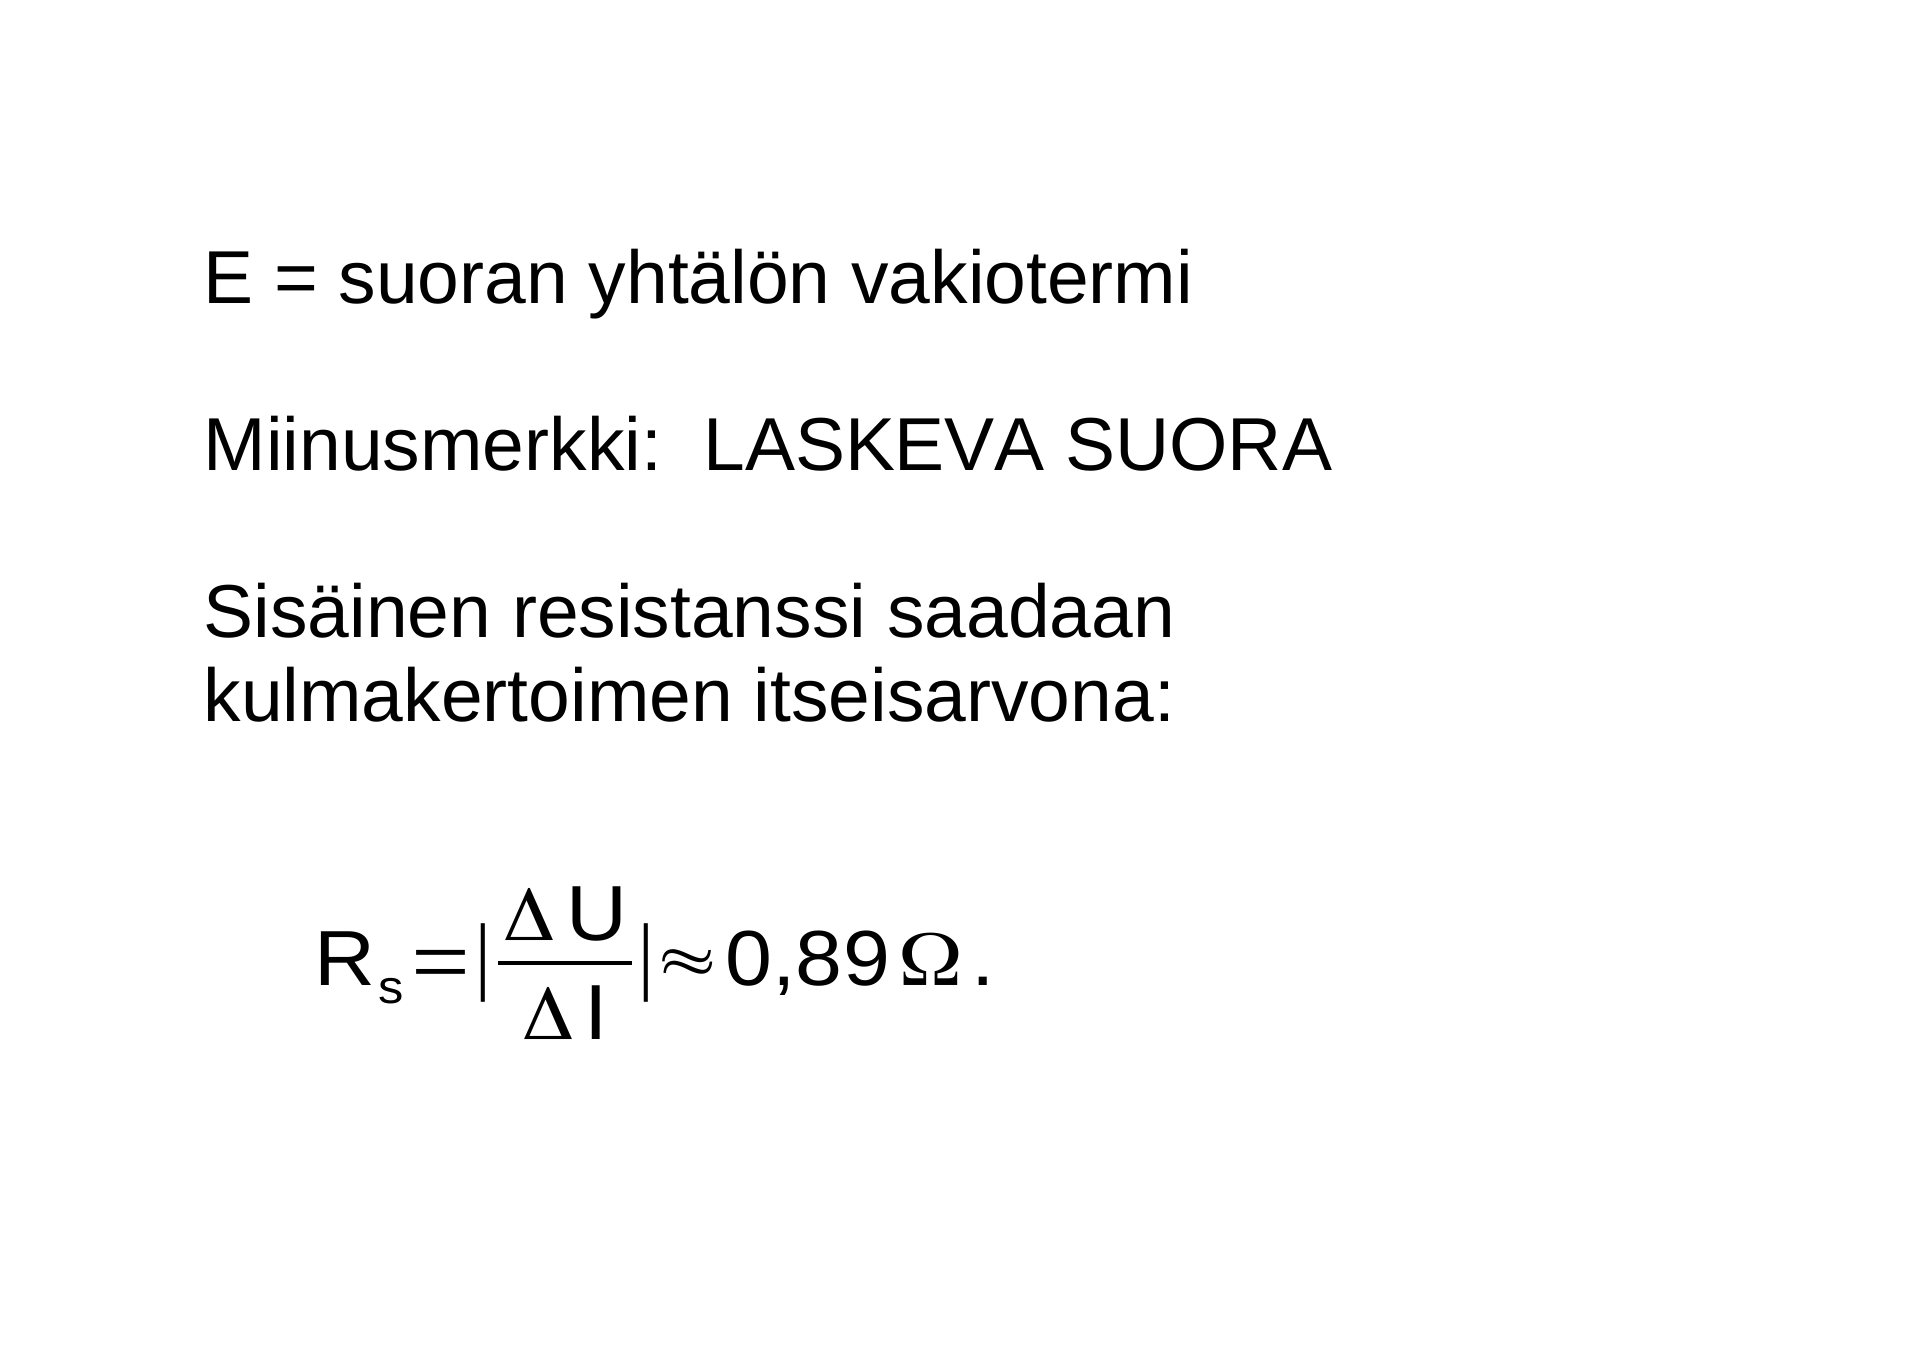

E = suoran yhtälön vakiotermi
Miinusmerkki: LASKEVA SUORA
Sisäinen resistanssi saadaan kulmakertoimen itseisarvona: